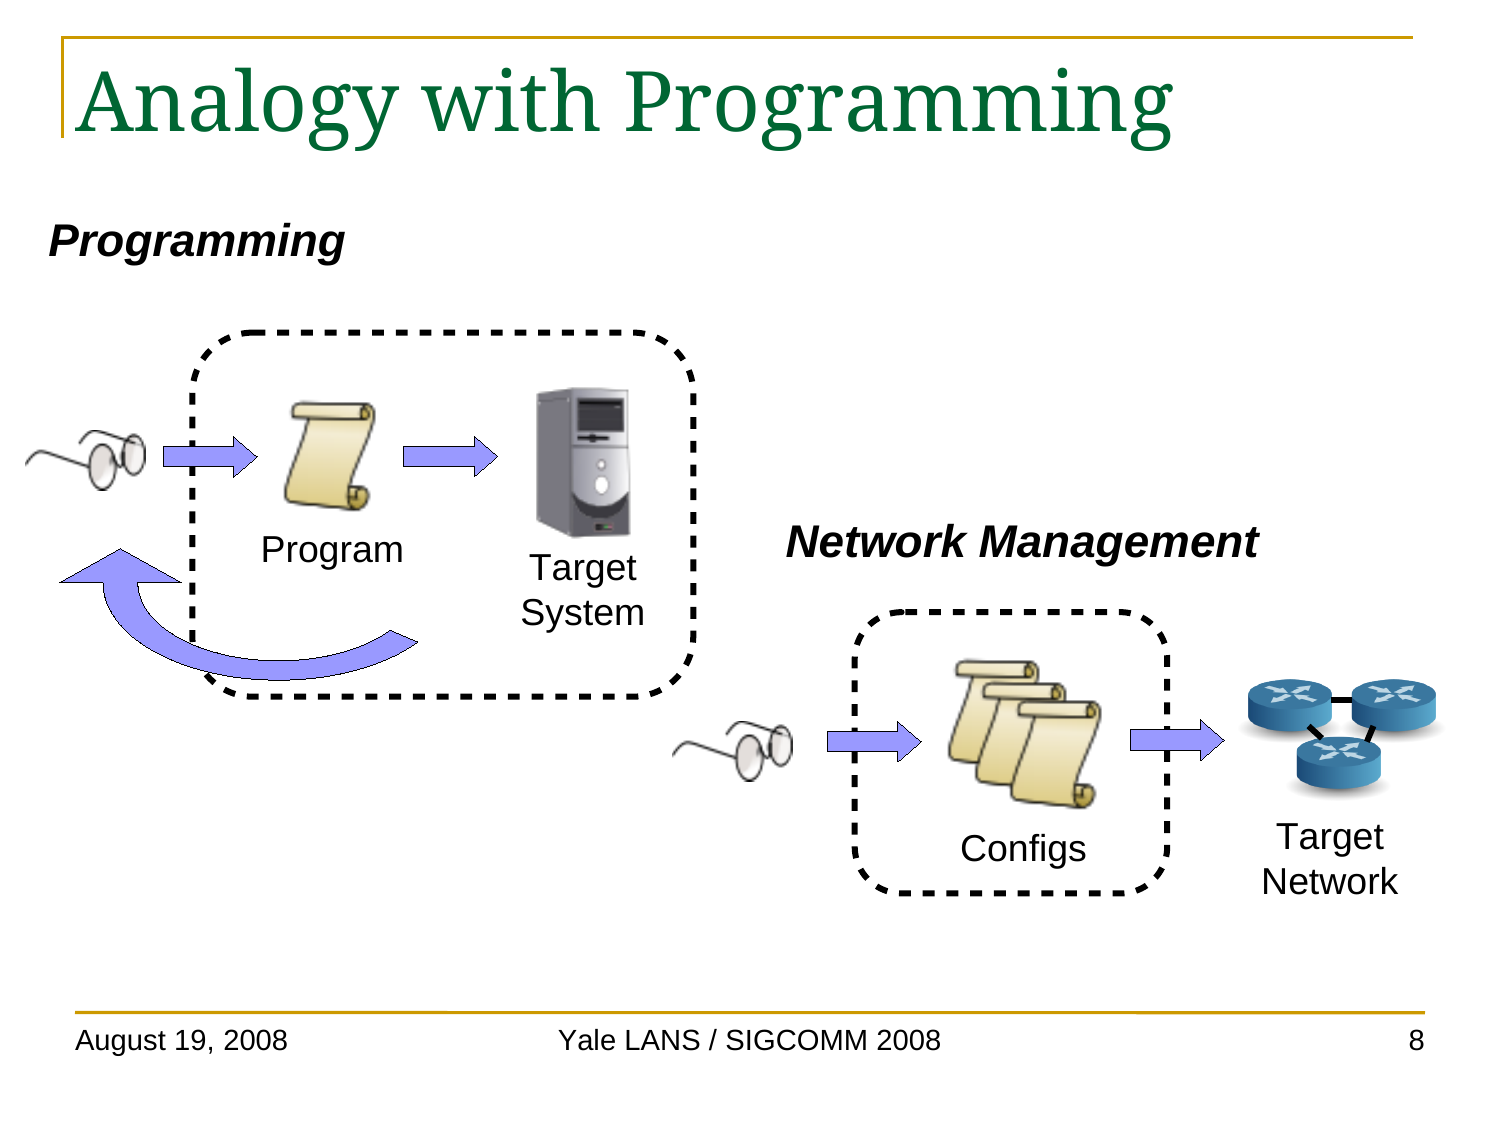

# Analogy with Programming
Programming
Program
Target
System
Network Management
Target
Network
Configs
August 19, 2008
Yale LANS / SIGCOMM 2008
8